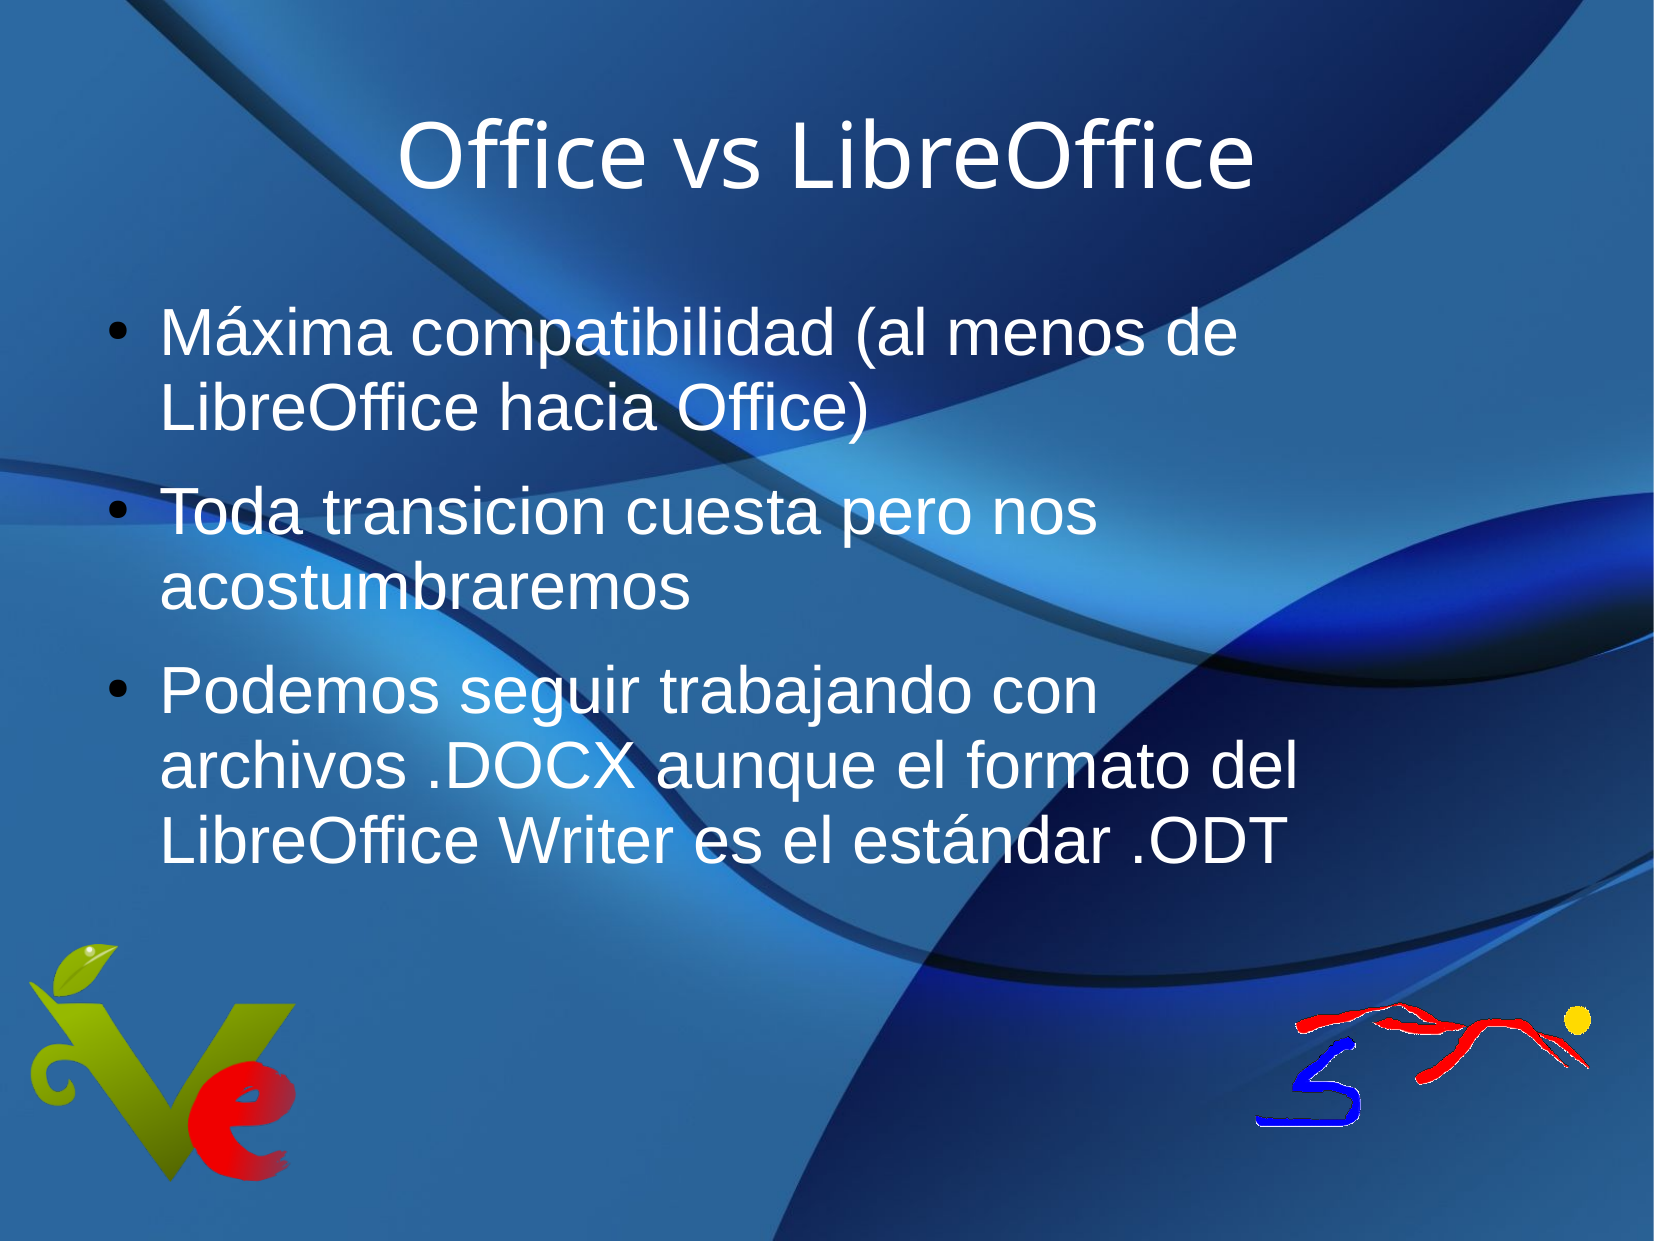

# Office vs LibreOffice
Máxima compatibilidad (al menos de LibreOffice hacia Office)
Toda transicion cuesta pero nos acostumbraremos
Podemos seguir trabajando con archivos .DOCX aunque el formato del LibreOffice Writer es el estándar .ODT